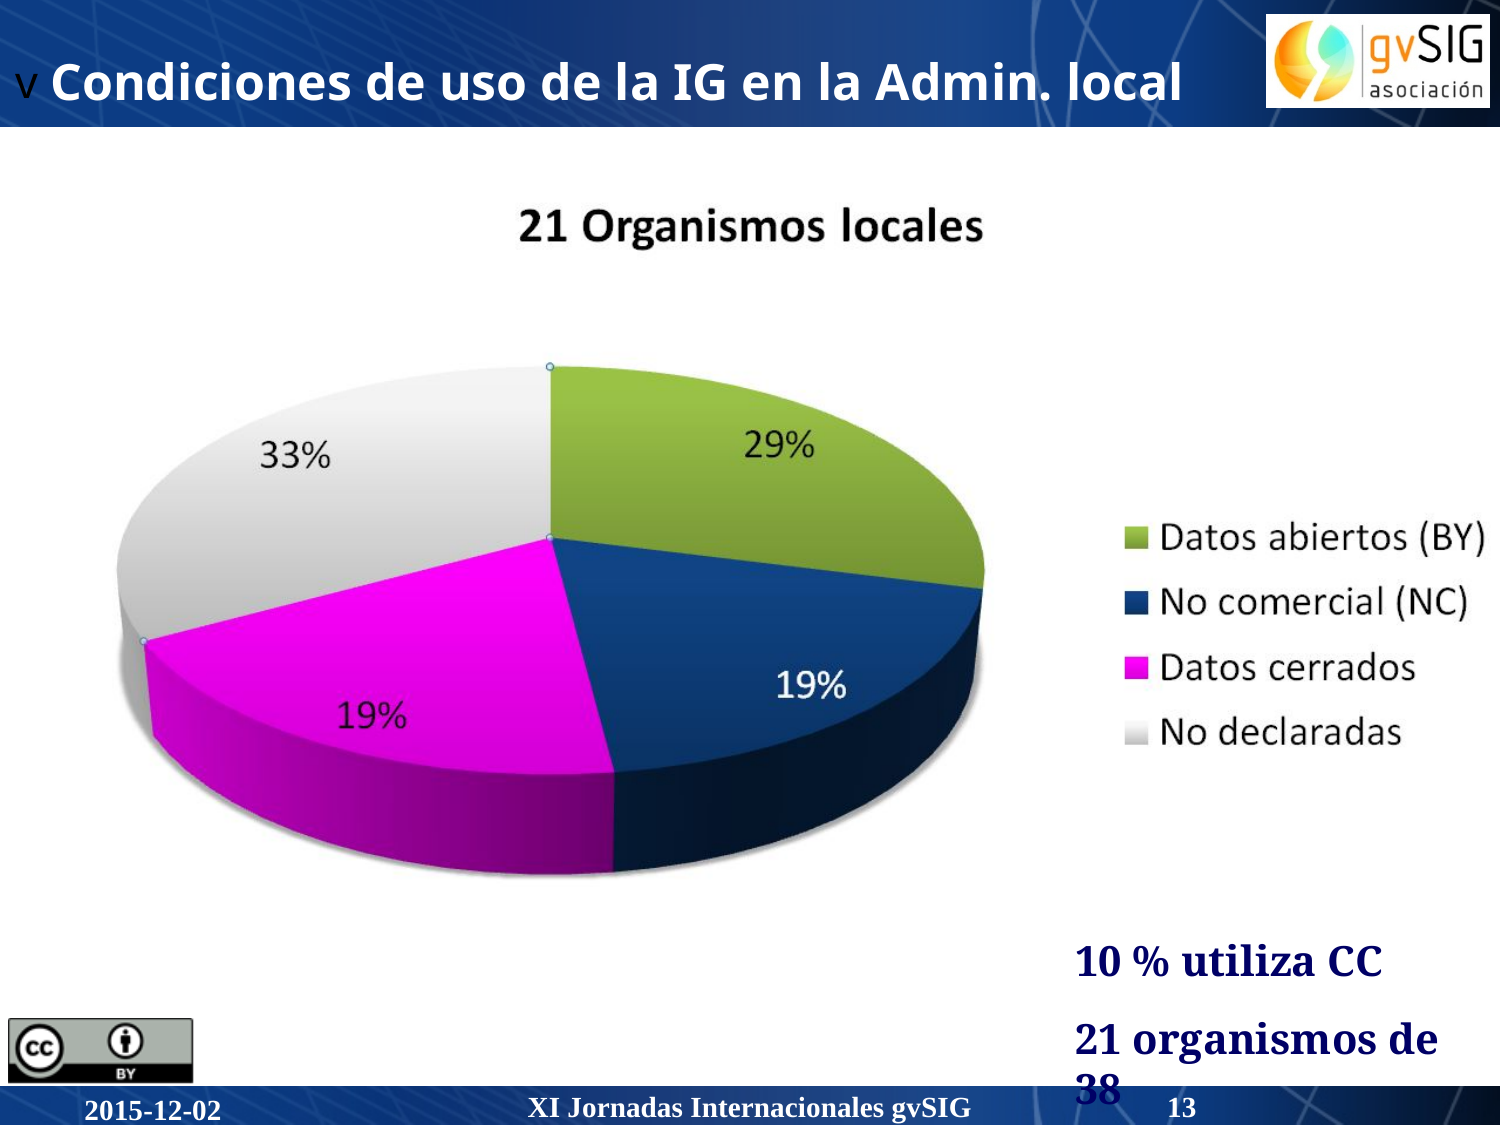

# Condiciones de uso de la IG en la Admin. local
10 % utiliza CC
21 organismos de 38